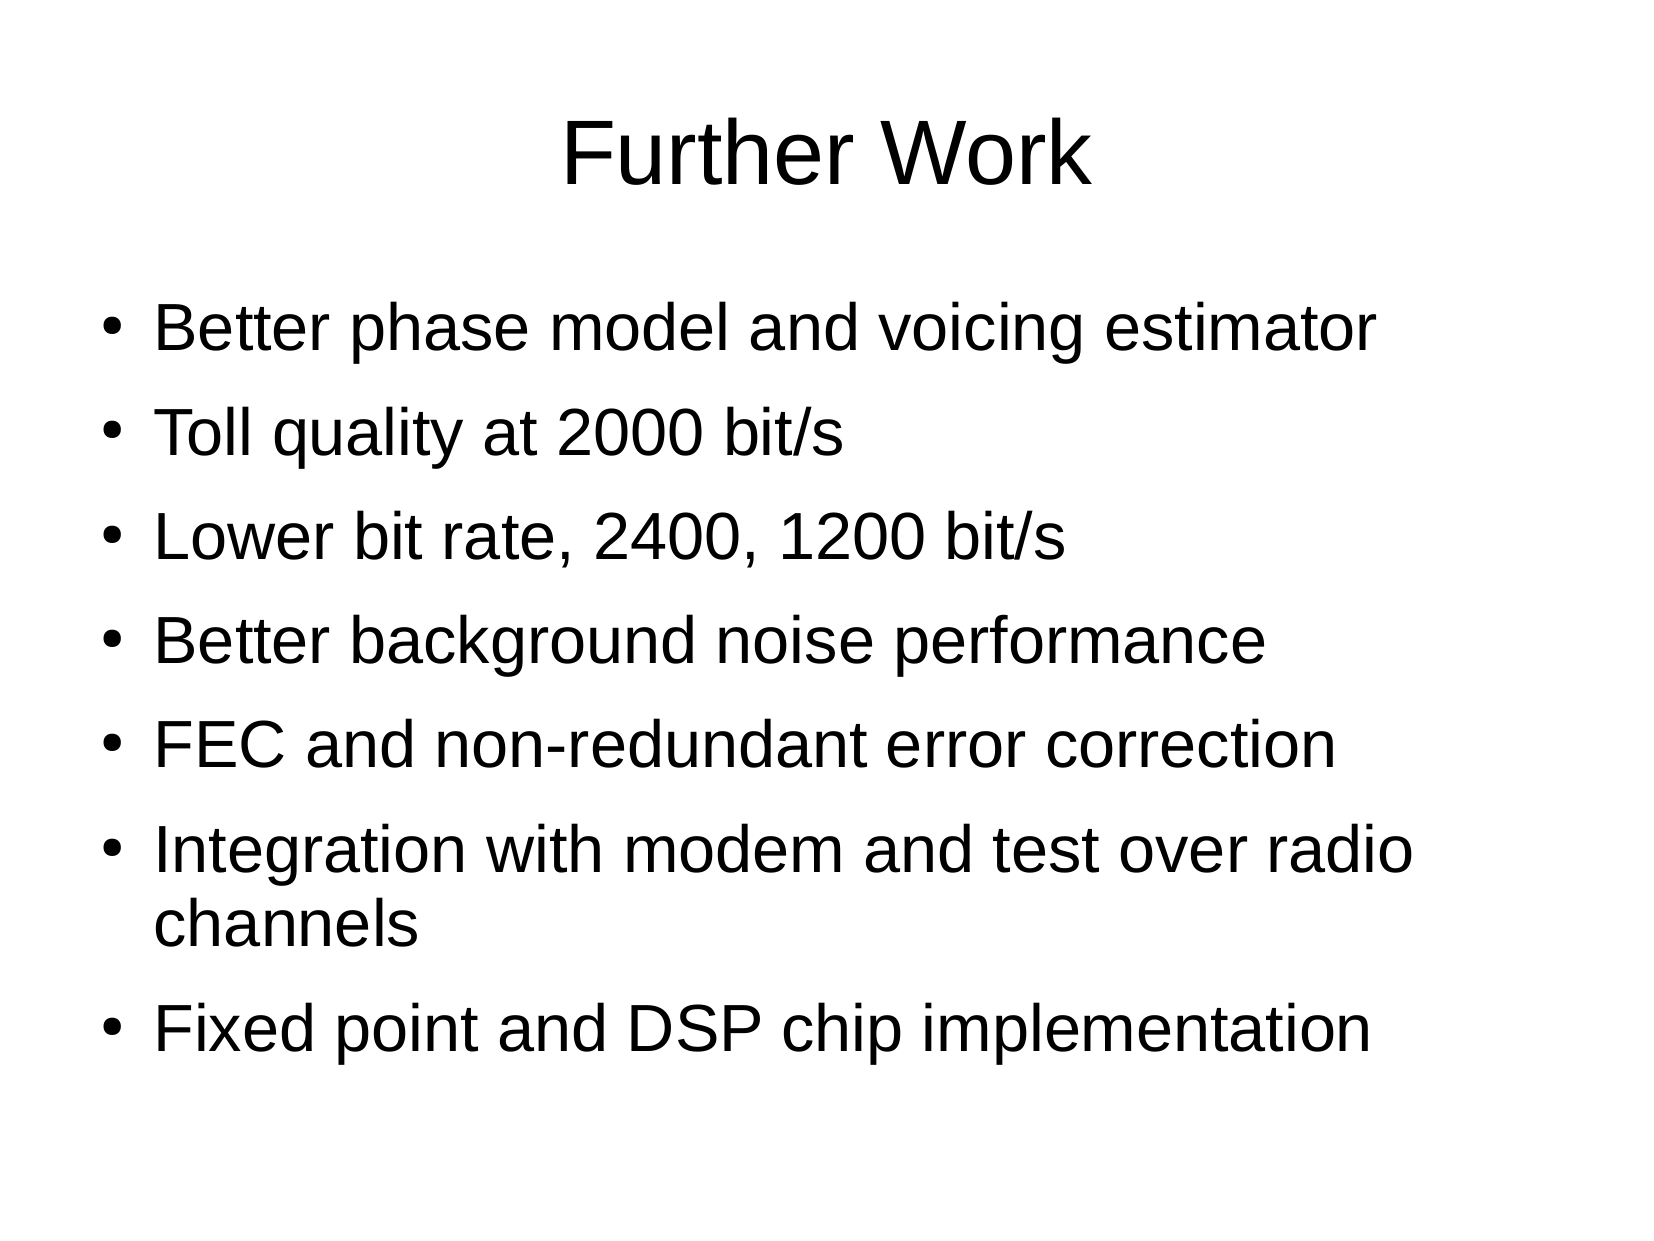

# Further Work
Better phase model and voicing estimator
Toll quality at 2000 bit/s
Lower bit rate, 2400, 1200 bit/s
Better background noise performance
FEC and non-redundant error correction
Integration with modem and test over radio channels
Fixed point and DSP chip implementation